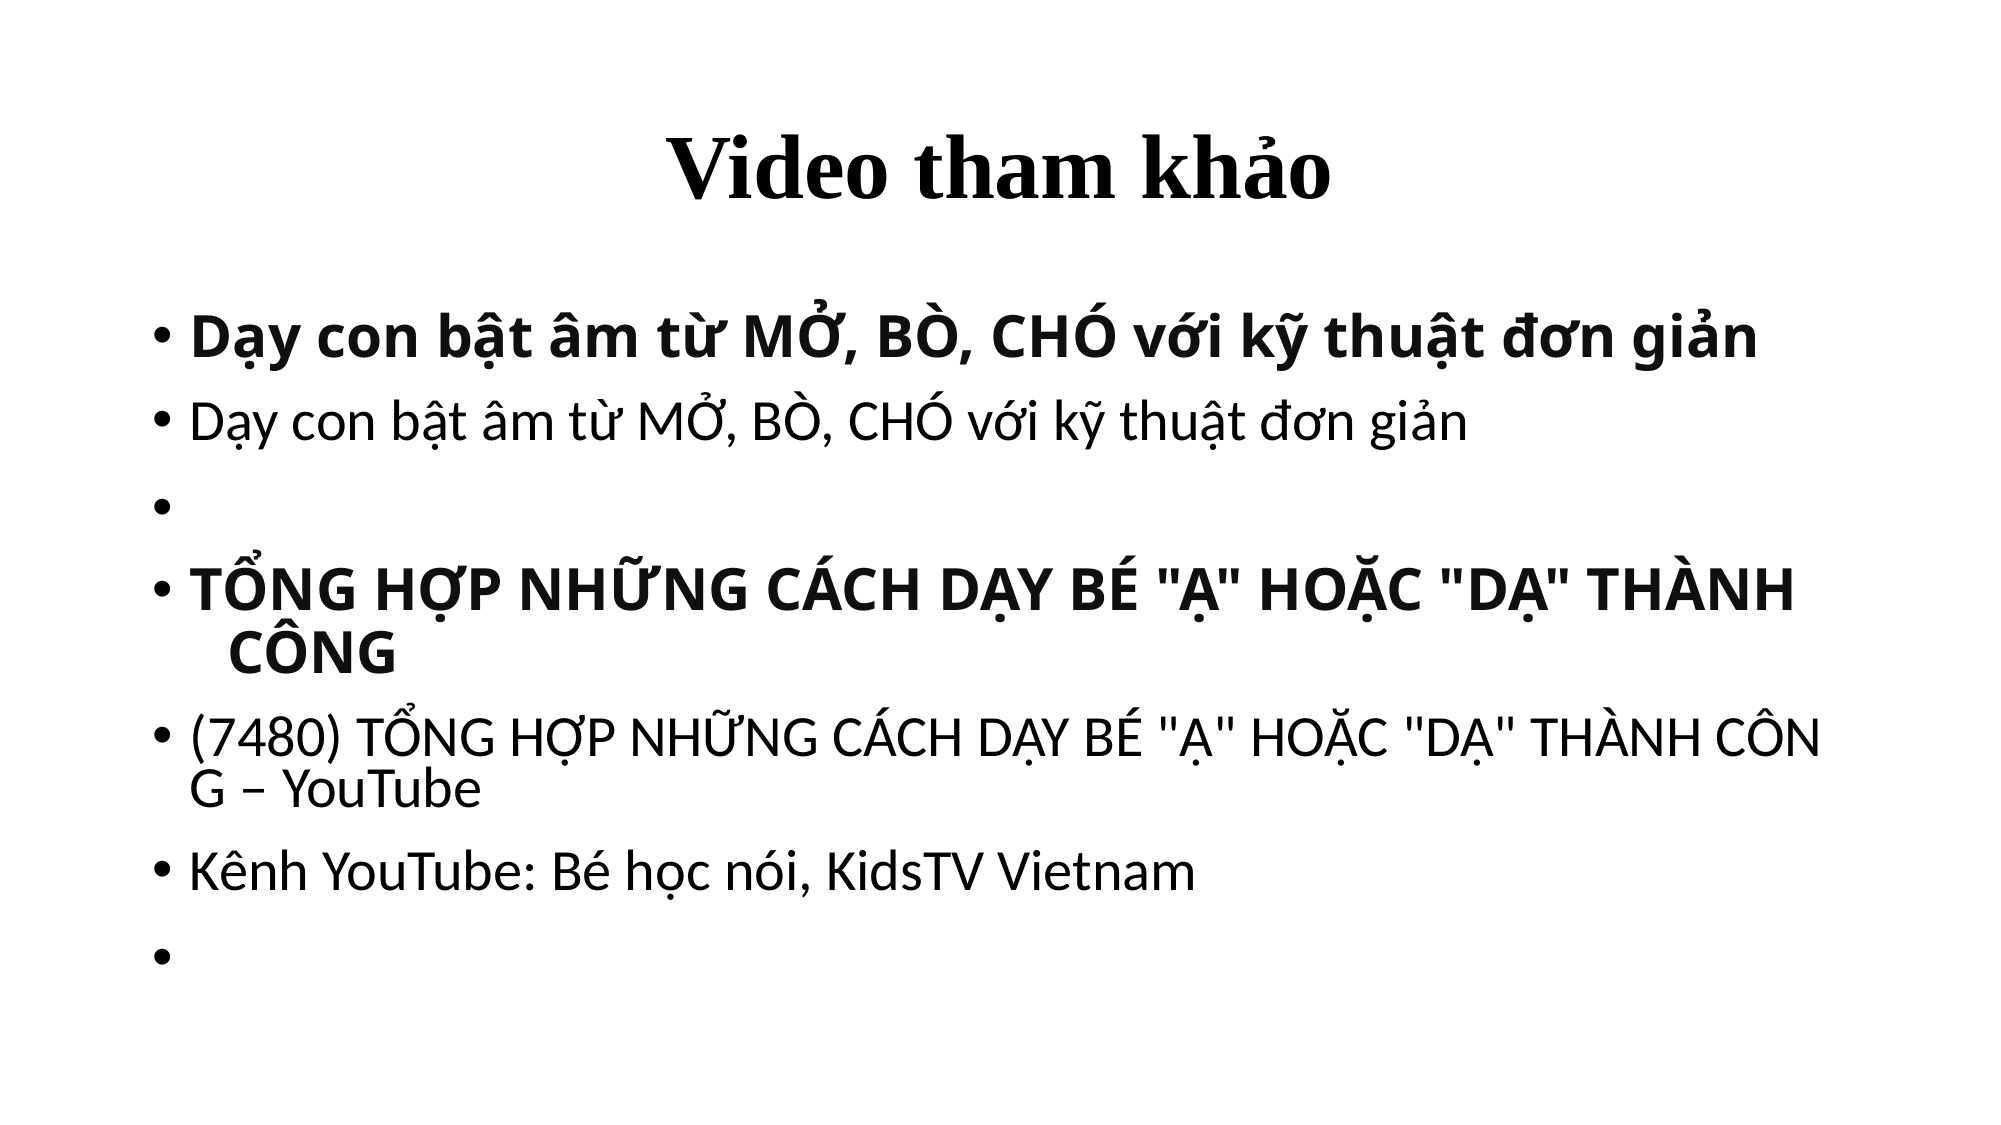

# Video tham khảo
Dạy con bật âm từ MỞ, BÒ, CHÓ với kỹ thuật đơn giản
Dạy con bật âm từ MỞ, BÒ, CHÓ với kỹ thuật đơn giản
TỔNG HỢP NHỮNG CÁCH DẠY BÉ "Ạ" HOẶC "DẠ" THÀNH CÔNG
(7480) TỔNG HỢP NHỮNG CÁCH DẠY BÉ "Ạ" HOẶC "DẠ" THÀNH CÔNG – YouTube
Kênh YouTube: Bé học nói, KidsTV Vietnam